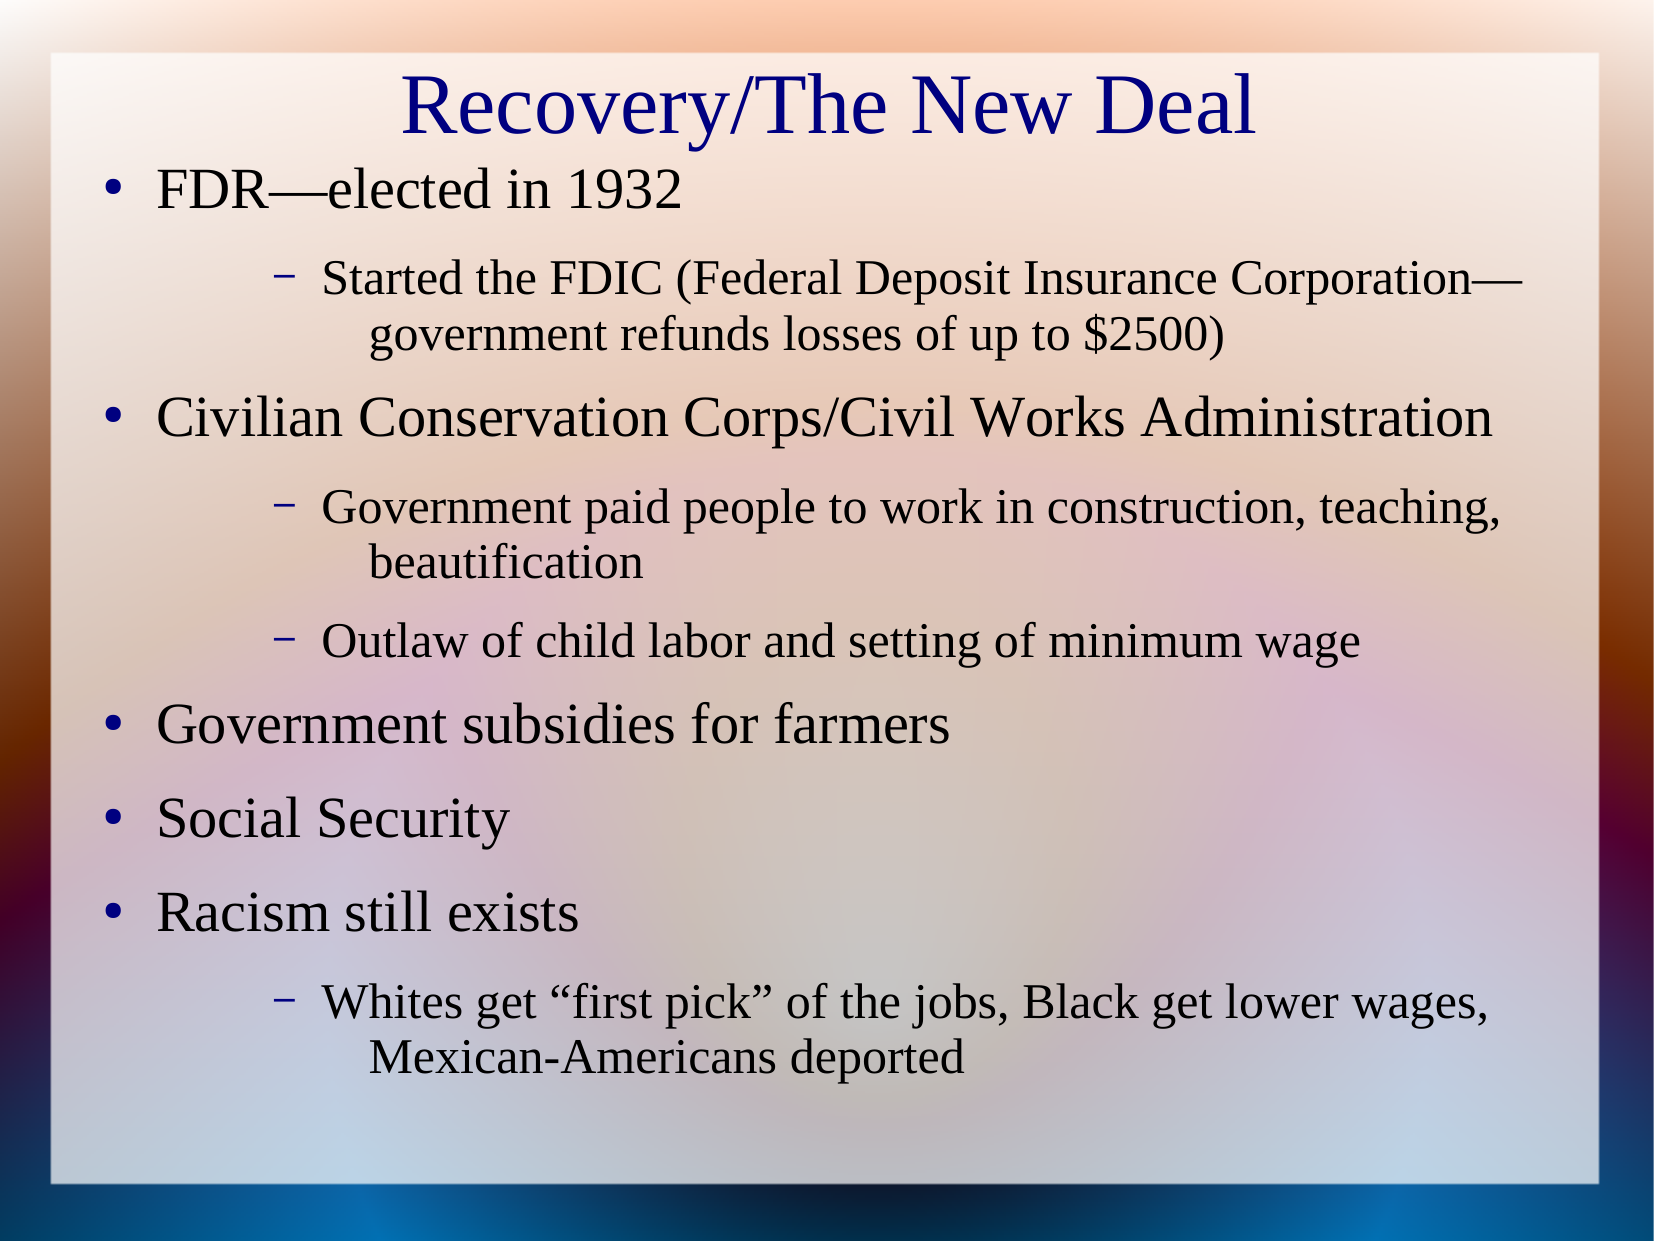

# Recovery/The New Deal
FDR—elected in 1932
Started the FDIC (Federal Deposit Insurance Corporation—government refunds losses of up to $2500)
Civilian Conservation Corps/Civil Works Administration
Government paid people to work in construction, teaching, beautification
Outlaw of child labor and setting of minimum wage
Government subsidies for farmers
Social Security
Racism still exists
Whites get “first pick” of the jobs, Black get lower wages, Mexican-Americans deported